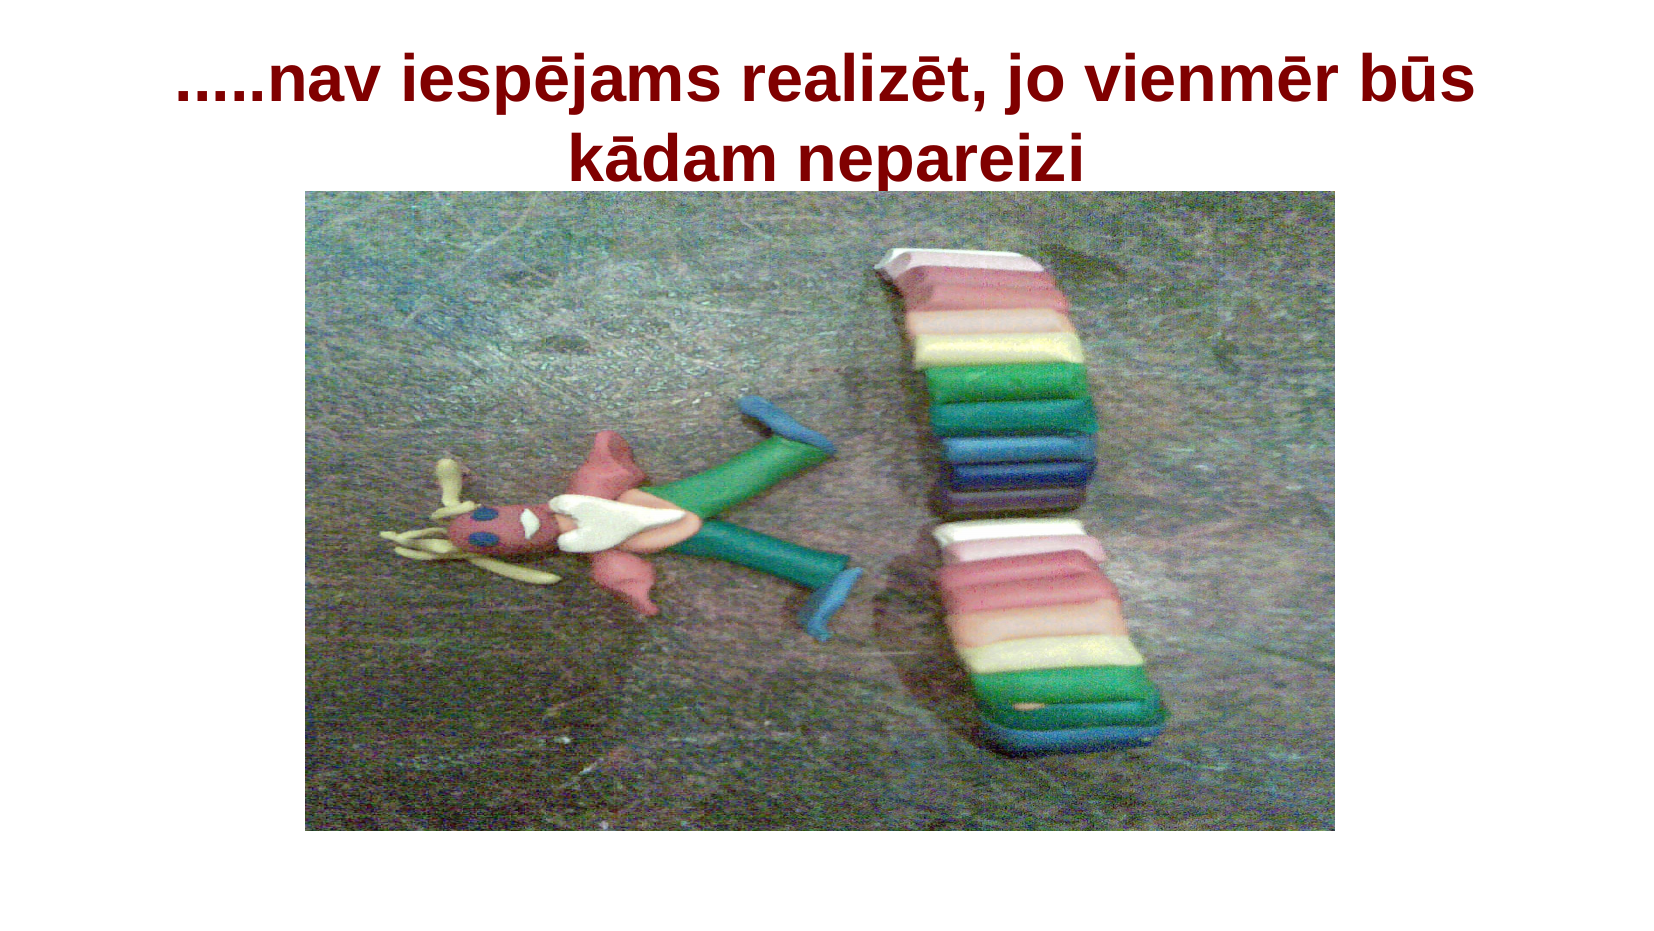

.....nav iespējams realizēt, jo vienmēr būs kādam nepareizi